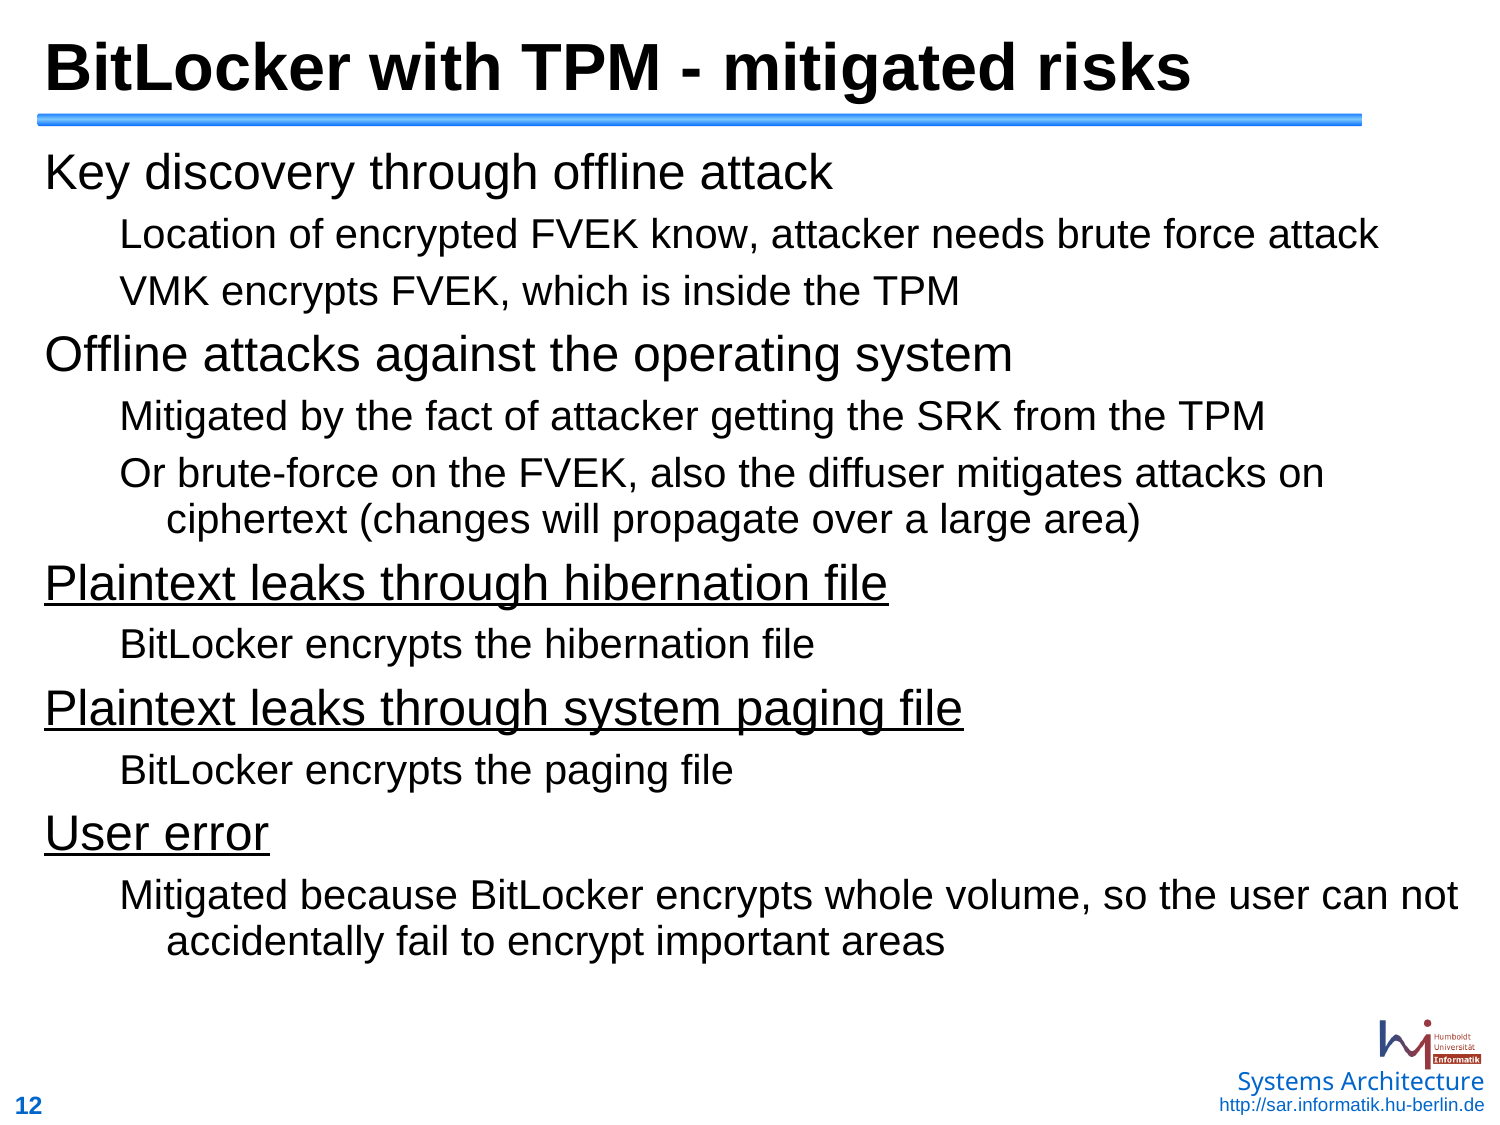

# BitLocker with TPM - mitigated risks
Key discovery through offline attack
Location of encrypted FVEK know, attacker needs brute force attack
VMK encrypts FVEK, which is inside the TPM
Offline attacks against the operating system
Mitigated by the fact of attacker getting the SRK from the TPM
Or brute-force on the FVEK, also the diffuser mitigates attacks on ciphertext (changes will propagate over a large area)
Plaintext leaks through hibernation file
BitLocker encrypts the hibernation file
Plaintext leaks through system paging file
BitLocker encrypts the paging file
User error
Mitigated because BitLocker encrypts whole volume, so the user can not accidentally fail to encrypt important areas